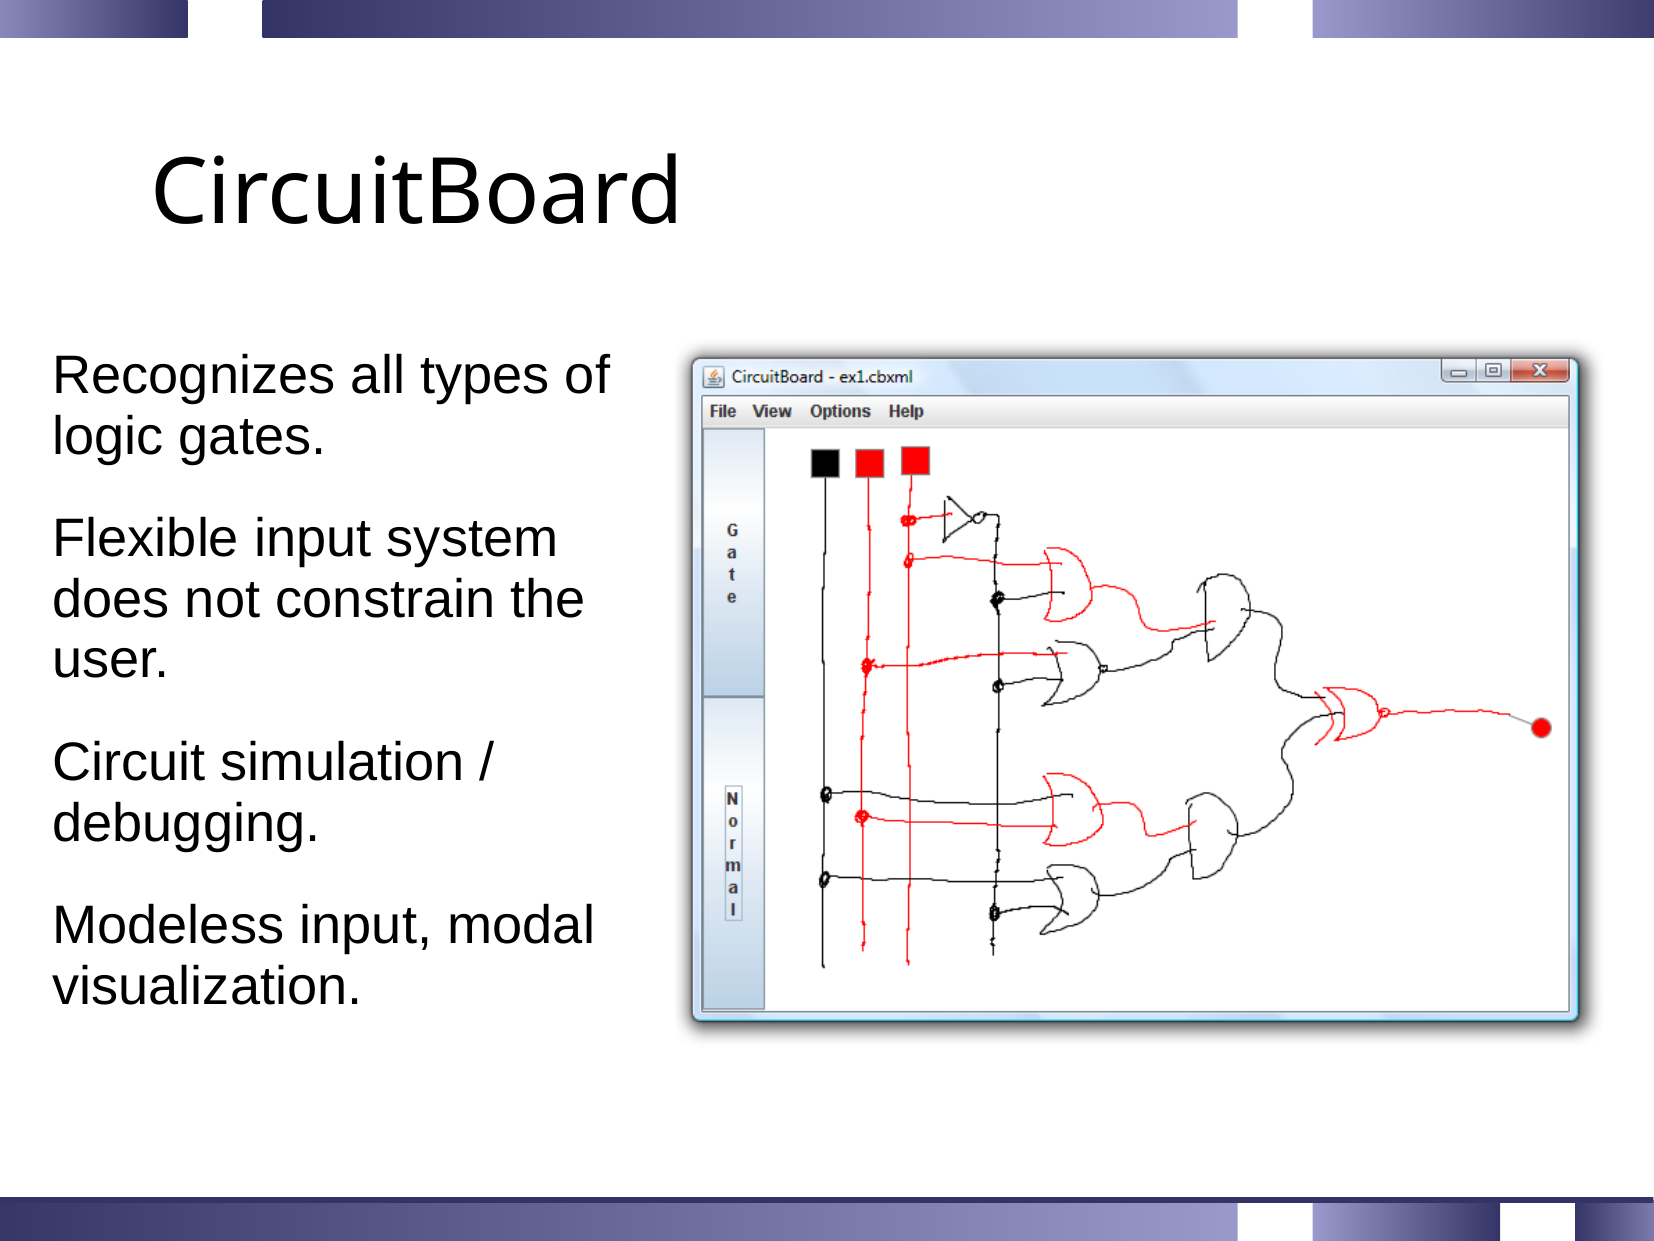

# CircuitBoard
Recognizes all types of logic gates.
Flexible input system does not constrain the user.
Circuit simulation / debugging.
Modeless input, modal visualization.